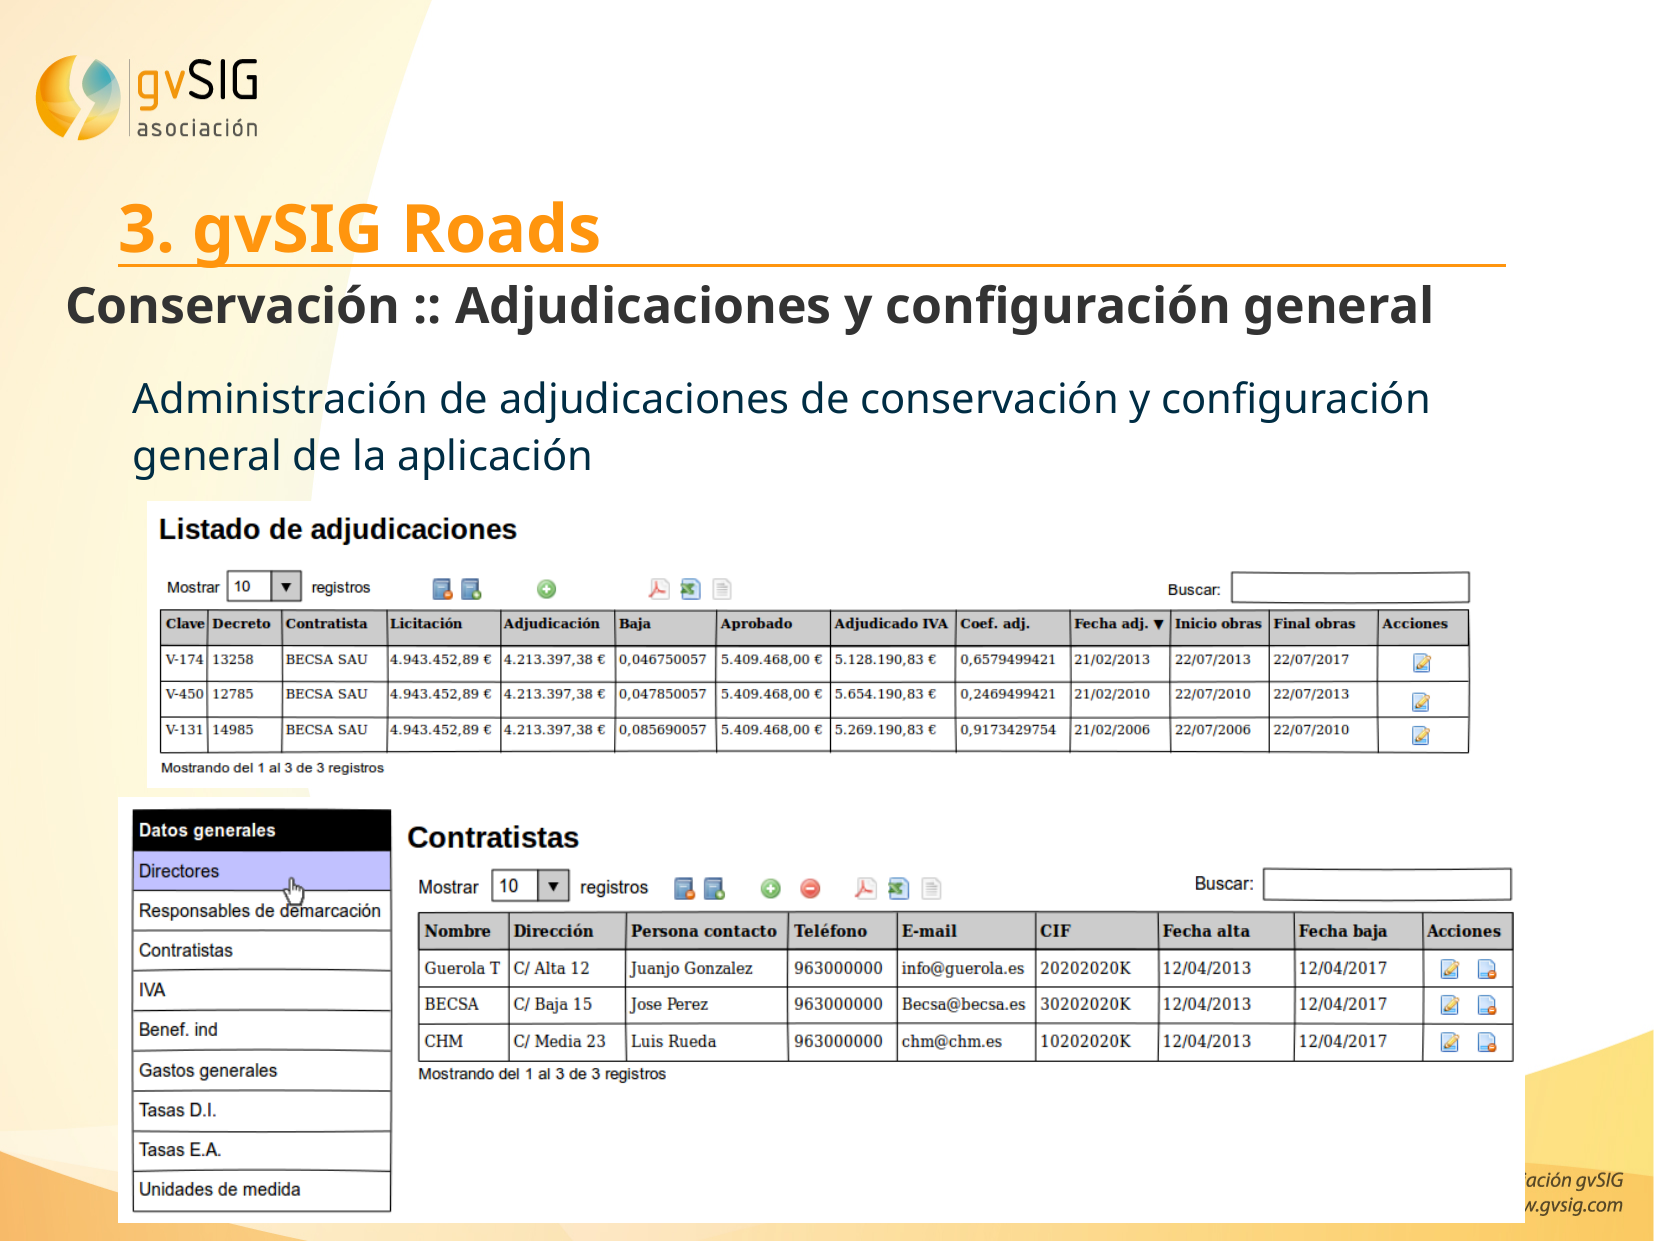

3. gvSIG Roads
# Conservación :: Adjudicaciones y configuración general
Administración de adjudicaciones de conservación y configuración general de la aplicación